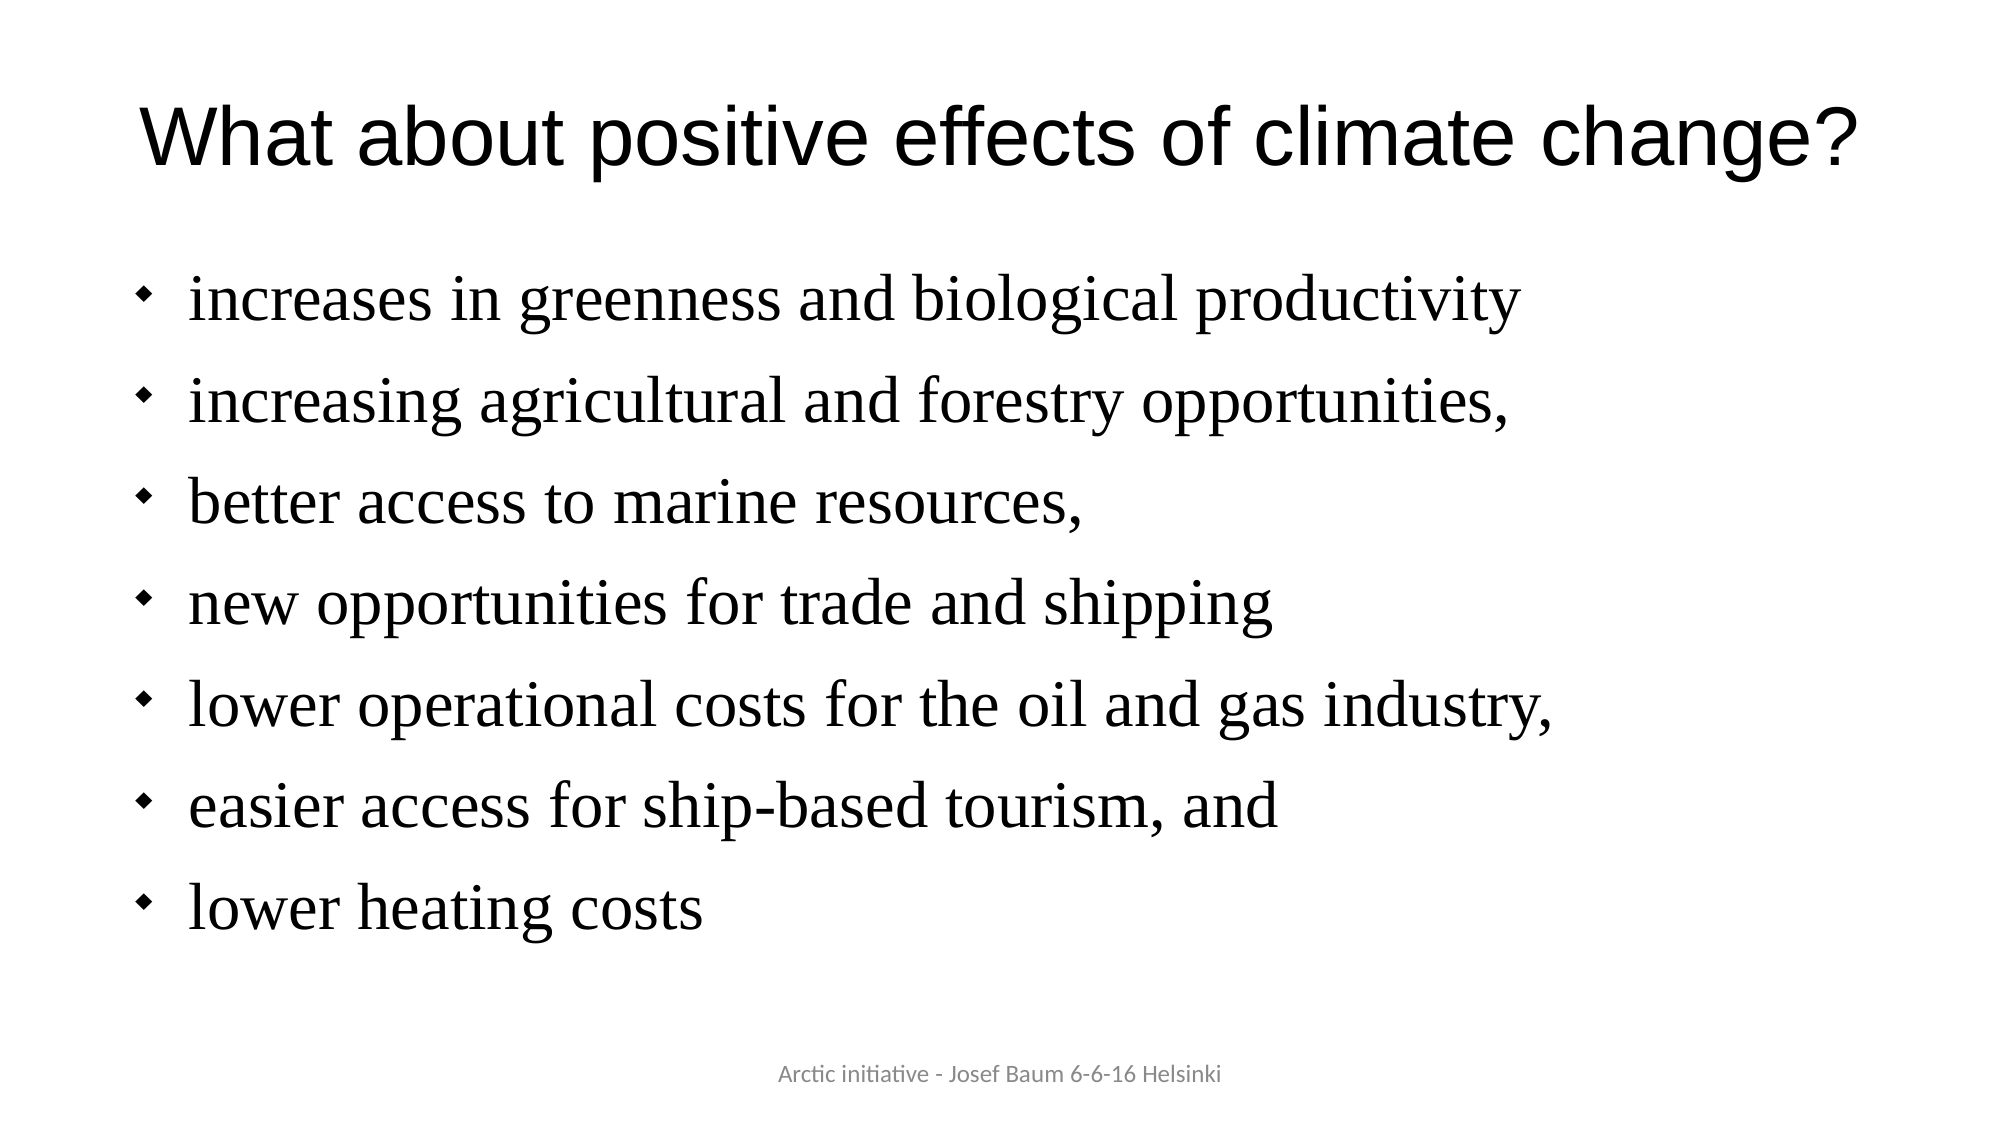

# What about positive effects of climate change?
increases in greenness and biological productivity
increasing agricultural and forestry opportunities,
better access to marine resources,
new opportunities for trade and shipping
lower operational costs for the oil and gas industry,
easier access for ship-based tourism, and
lower heating costs
Arctic initiative - Josef Baum 6-6-16 Helsinki